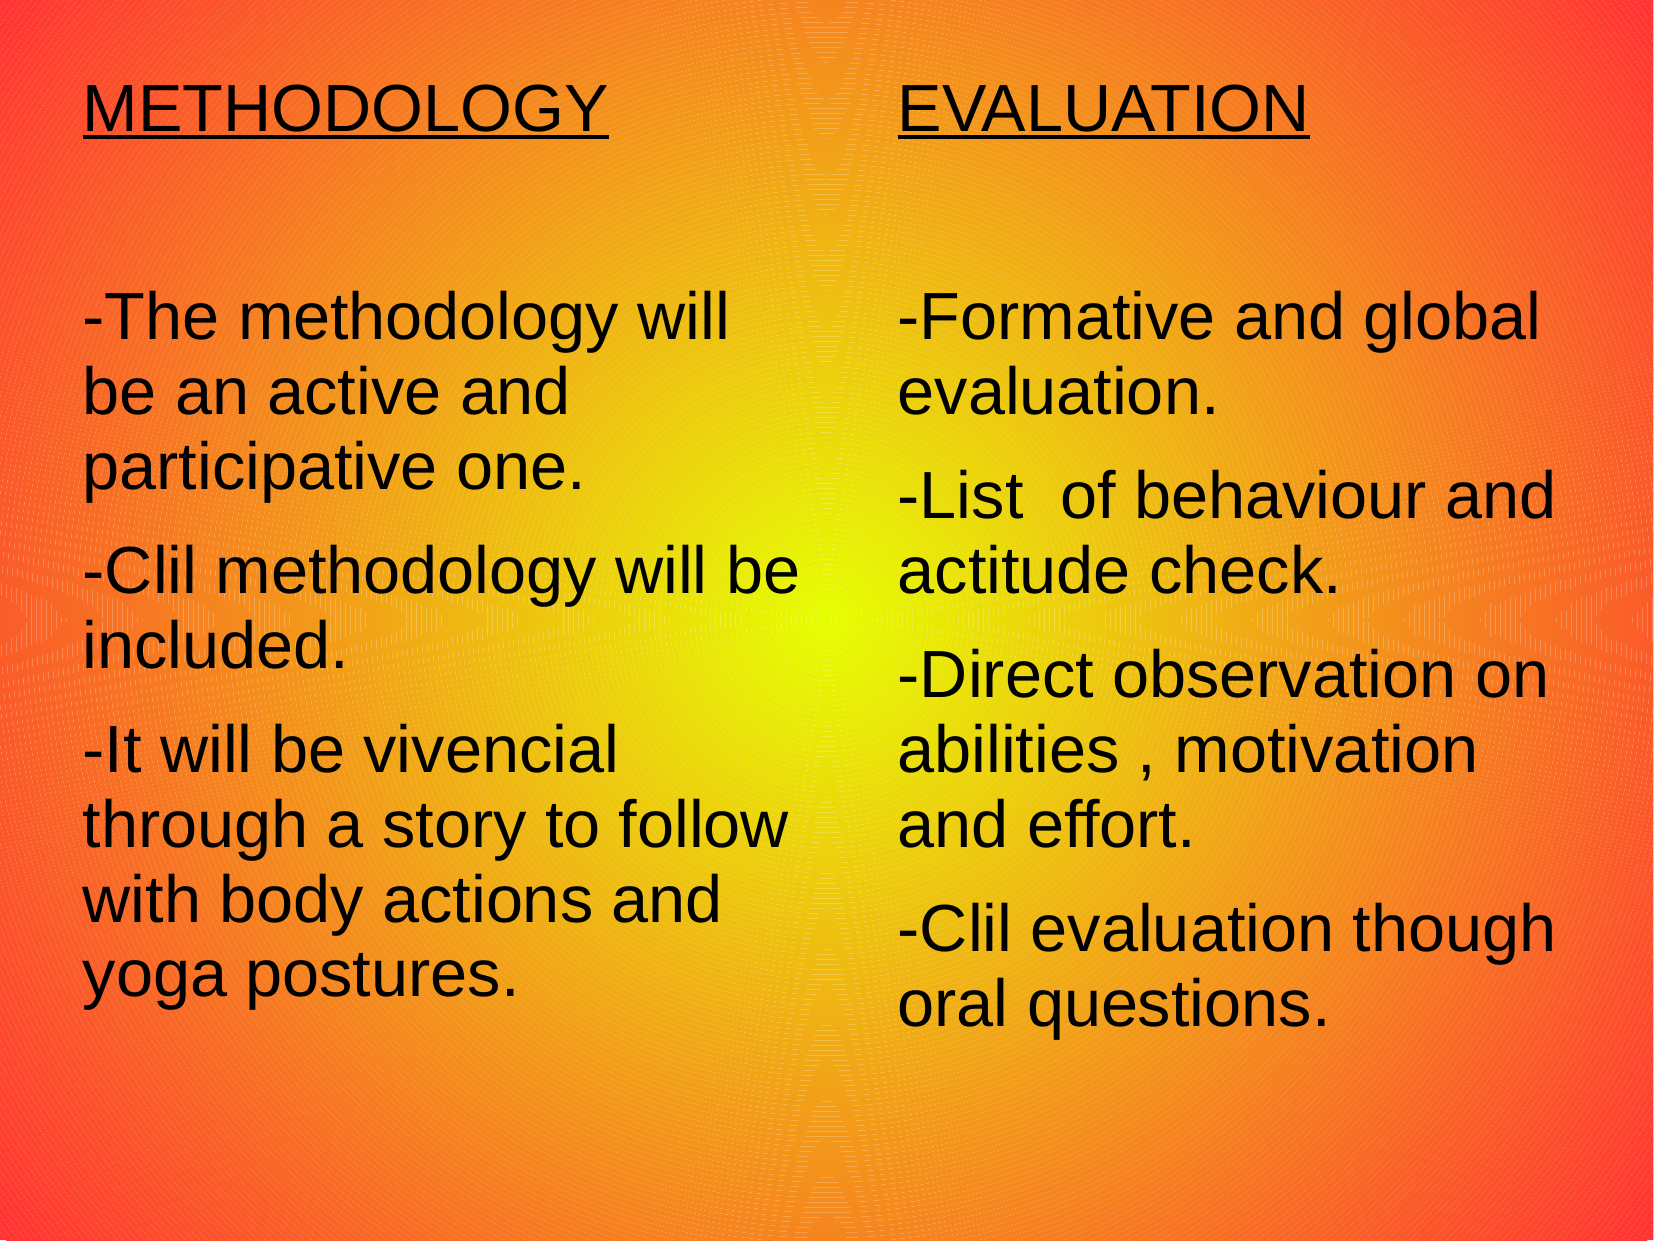

#
METHODOLOGY
-The methodology will be an active and participative one.
-Clil methodology will be included.
-It will be vivencial through a story to follow with body actions and yoga postures.
EVALUATION
-Formative and global evaluation.
-List of behaviour and actitude check.
-Direct observation on abilities , motivation and effort.
-Clil evaluation though oral questions.